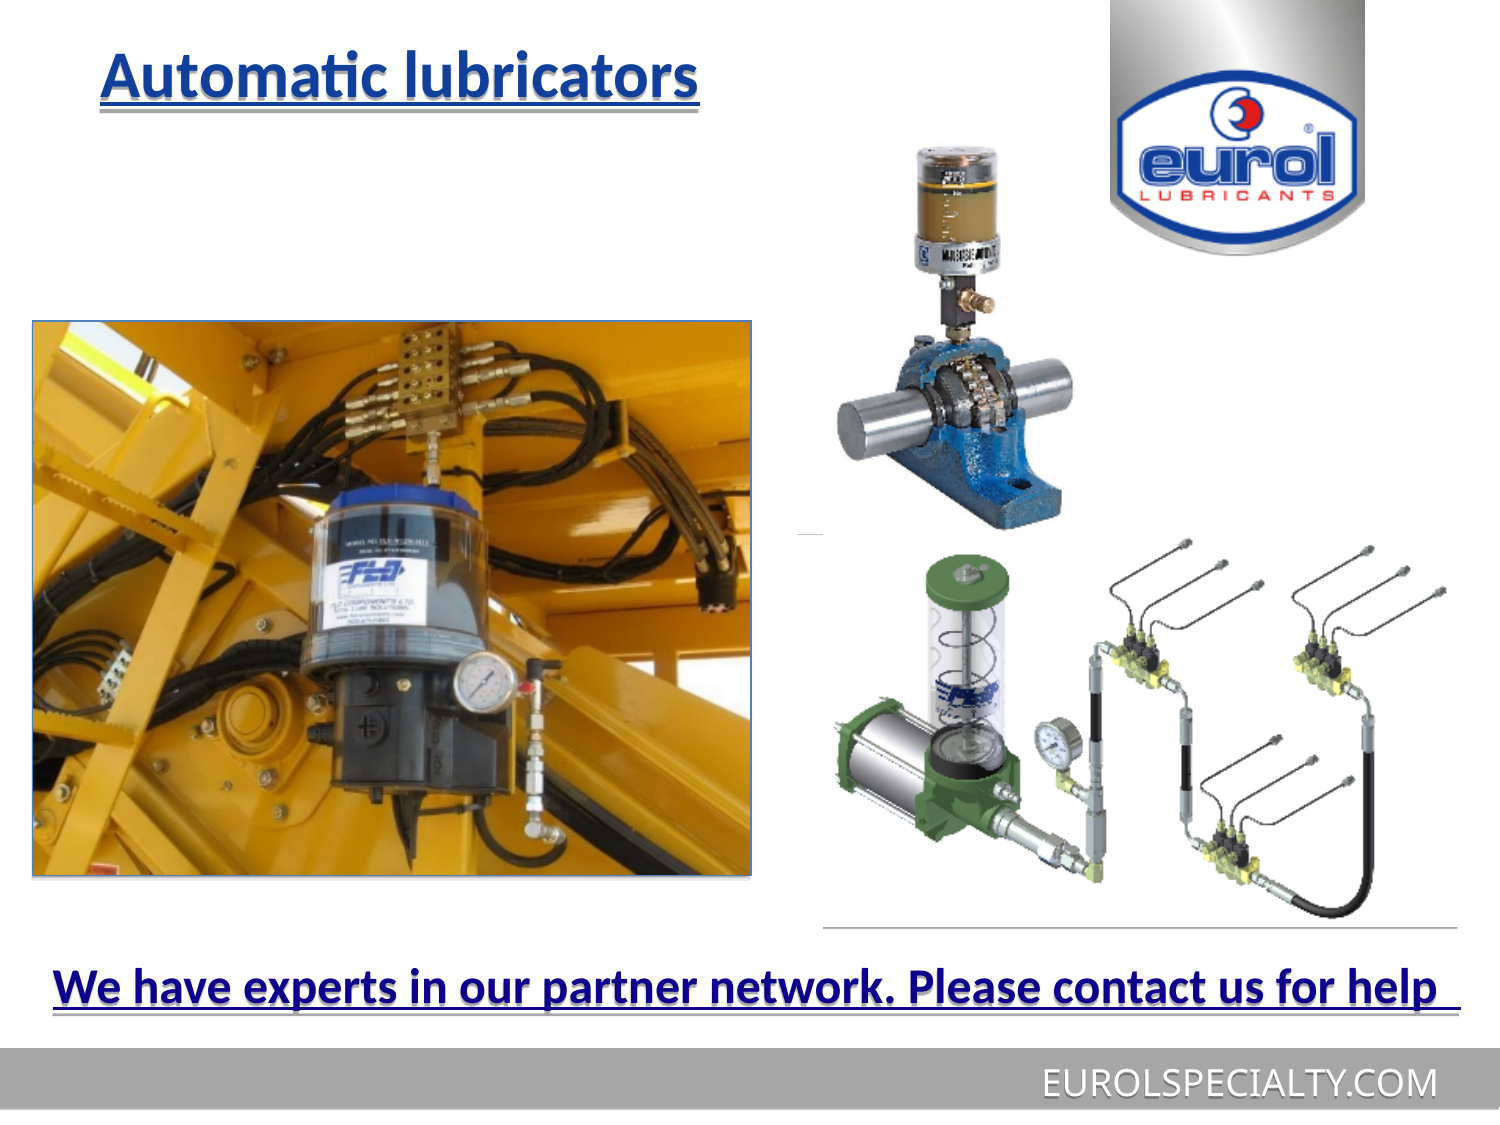

Automatic lubricators
We have experts in our partner network. Please contact us for help